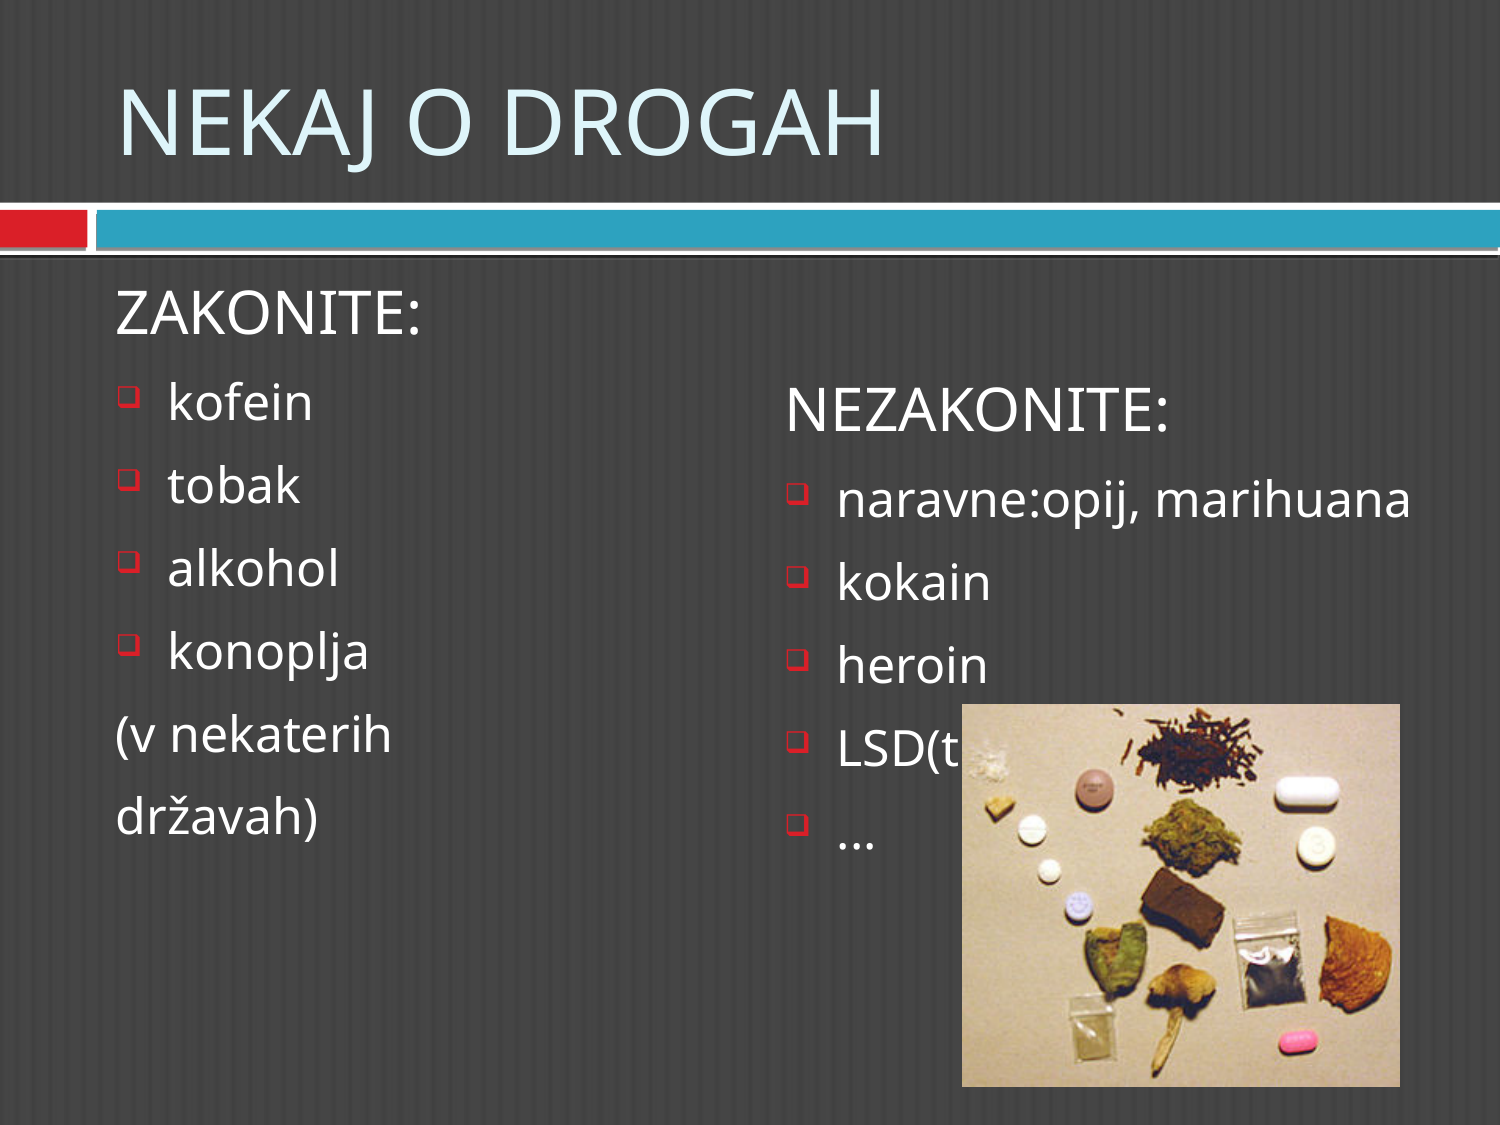

# NEKAJ O DROGAH
| ZAKONITE: kofein tobak alkohol konoplja (v nekaterih državah) | NEZAKONITE: naravne:opij, marihuana kokain heroin LSD(trip) ... |
| --- | --- |